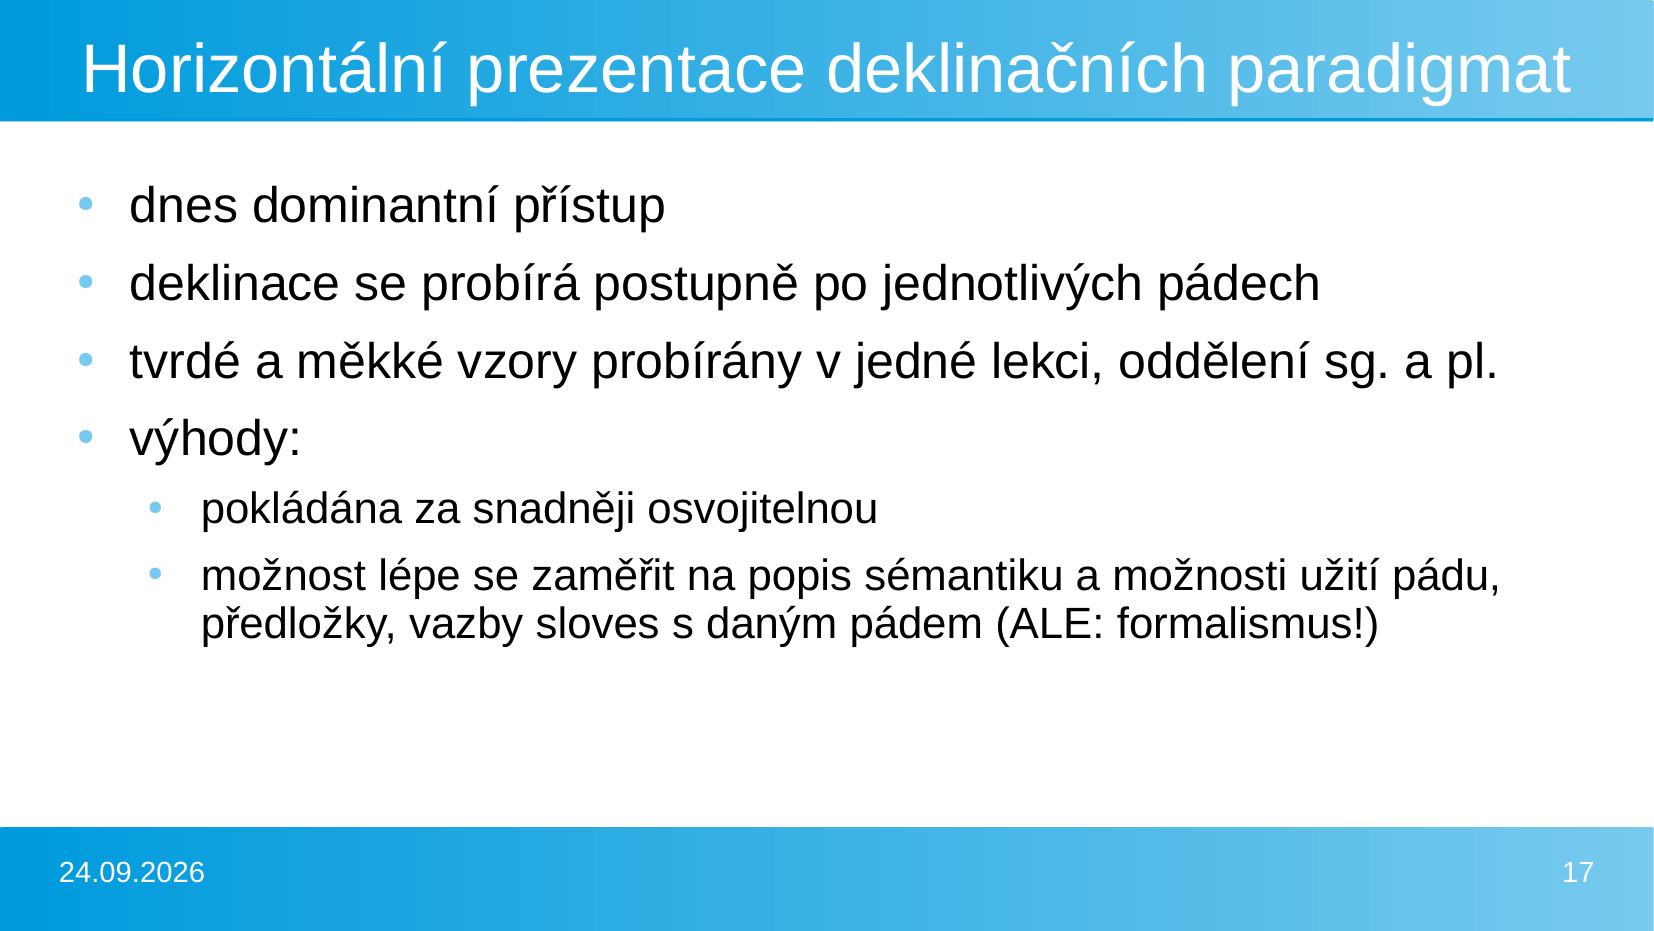

# Horizontální prezentace deklinačních paradigmat
dnes dominantní přístup
deklinace se probírá postupně po jednotlivých pádech
tvrdé a měkké vzory probírány v jedné lekci, oddělení sg. a pl.
výhody:
pokládána za snadněji osvojitelnou
možnost lépe se zaměřit na popis sémantiku a možnosti užití pádu, předložky, vazby sloves s daným pádem (ALE: formalismus!)
17